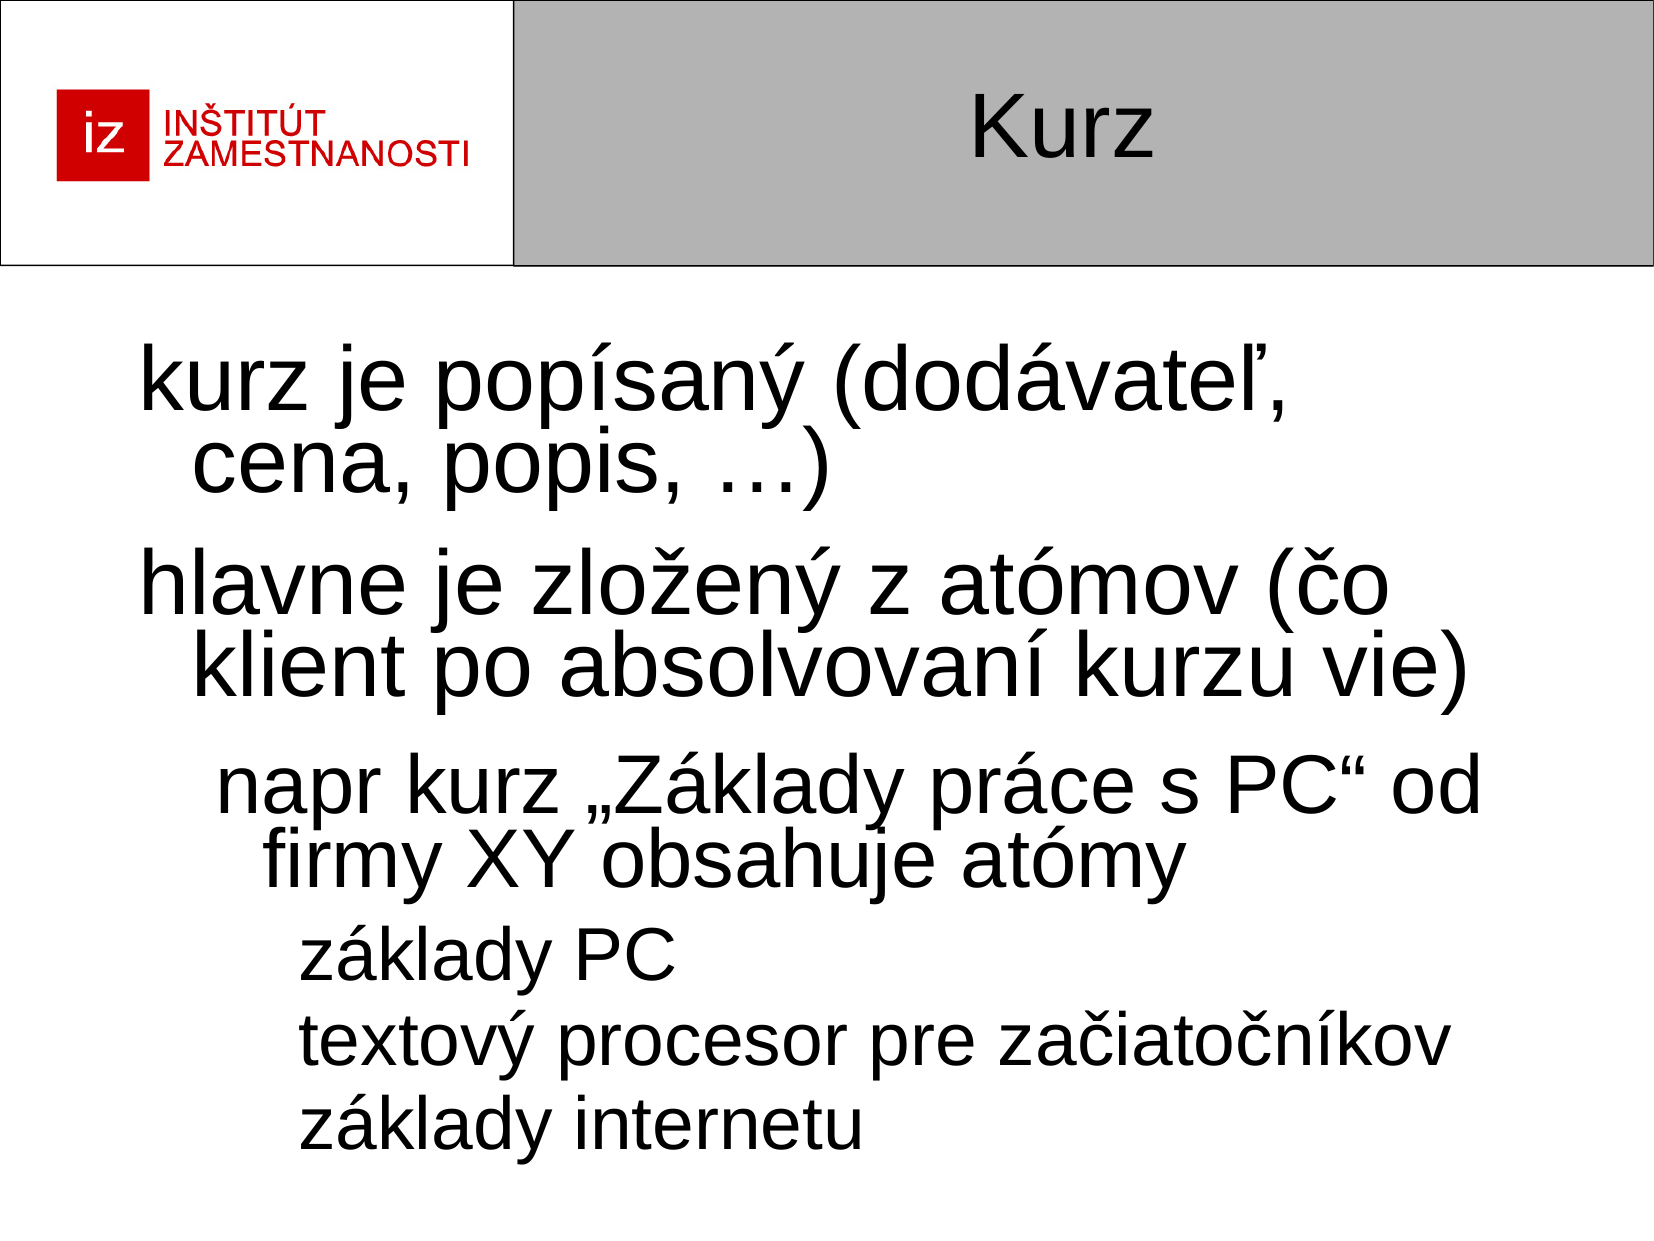

# Kurz
kurz je popísaný (dodávateľ, cena, popis, …)
hlavne je zložený z atómov (čo klient po absolvovaní kurzu vie)
napr kurz „Základy práce s PC“ od firmy XY obsahuje atómy
základy PC
textový procesor pre začiatočníkov
základy internetu